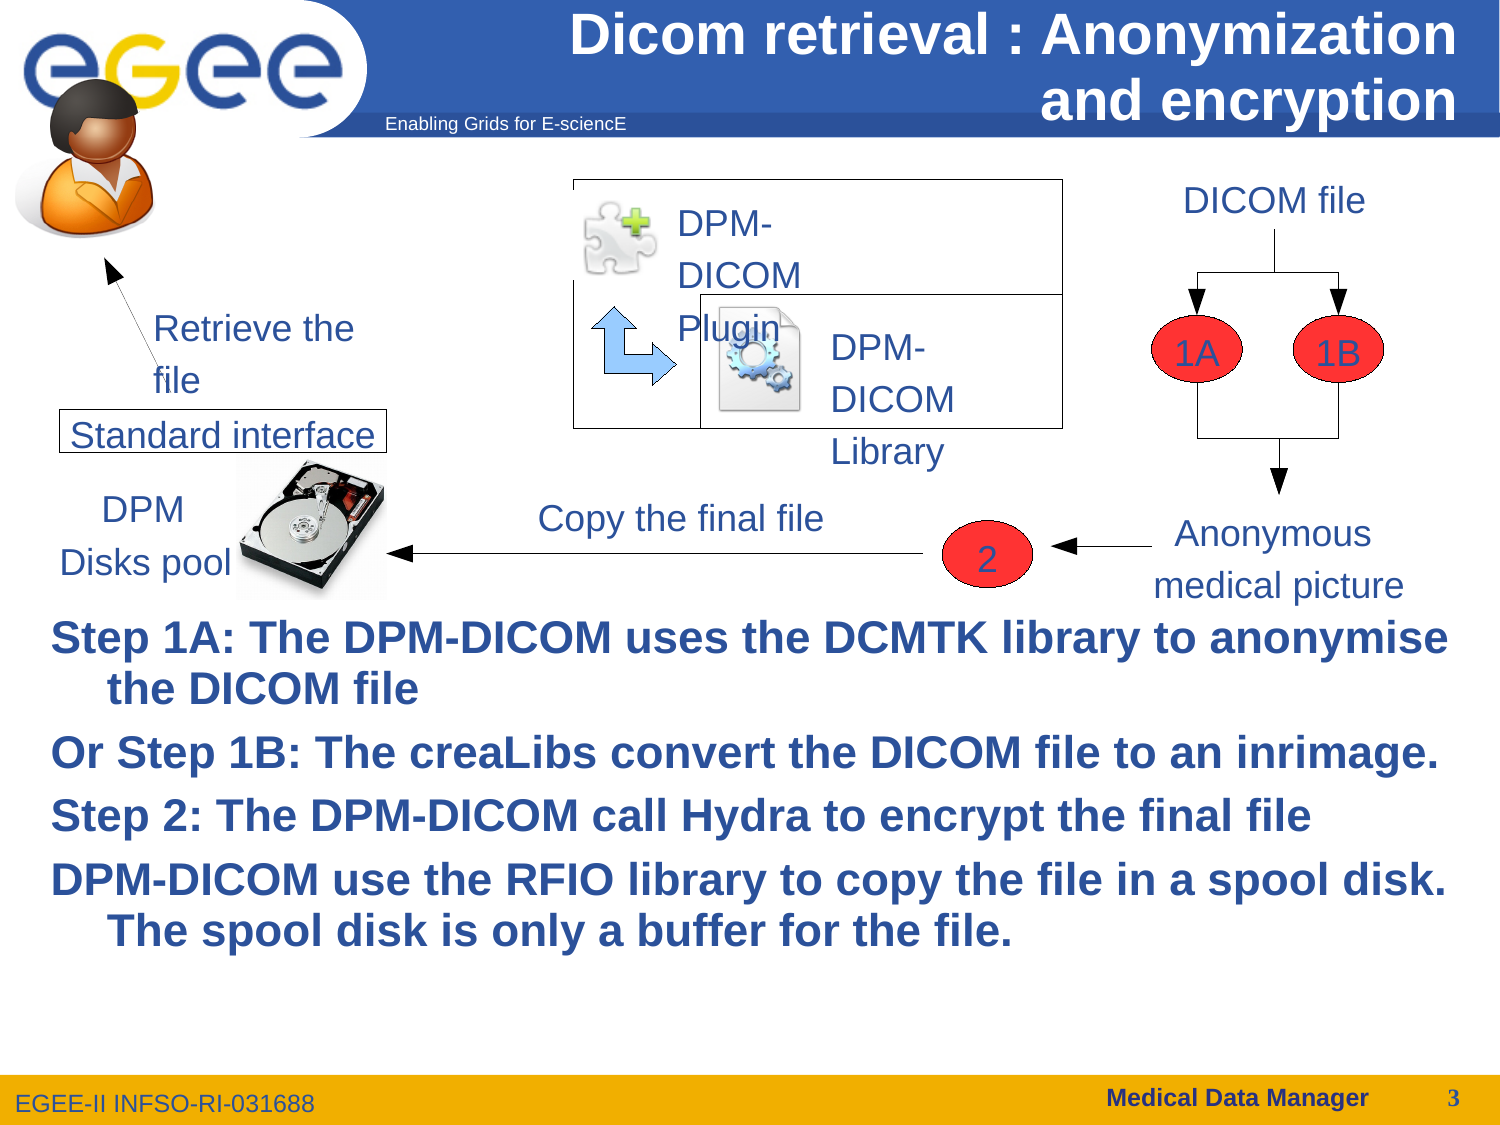

# Dicom retrieval : Anonymization and encryption
DICOM file
DPM-DICOM
Plugin
DPM-DICOM
Library
Retrieve the file
1A
1B
Standard interface
 DPM
Disks pool
Copy the final file
 Anonymous
medical picture
2
Step 1A: The DPM-DICOM uses the DCMTK library to anonymise the DICOM file
Or Step 1B: The creaLibs convert the DICOM file to an inrimage.
Step 2: The DPM-DICOM call Hydra to encrypt the final file
DPM-DICOM use the RFIO library to copy the file in a spool disk. The spool disk is only a buffer for the file.
3